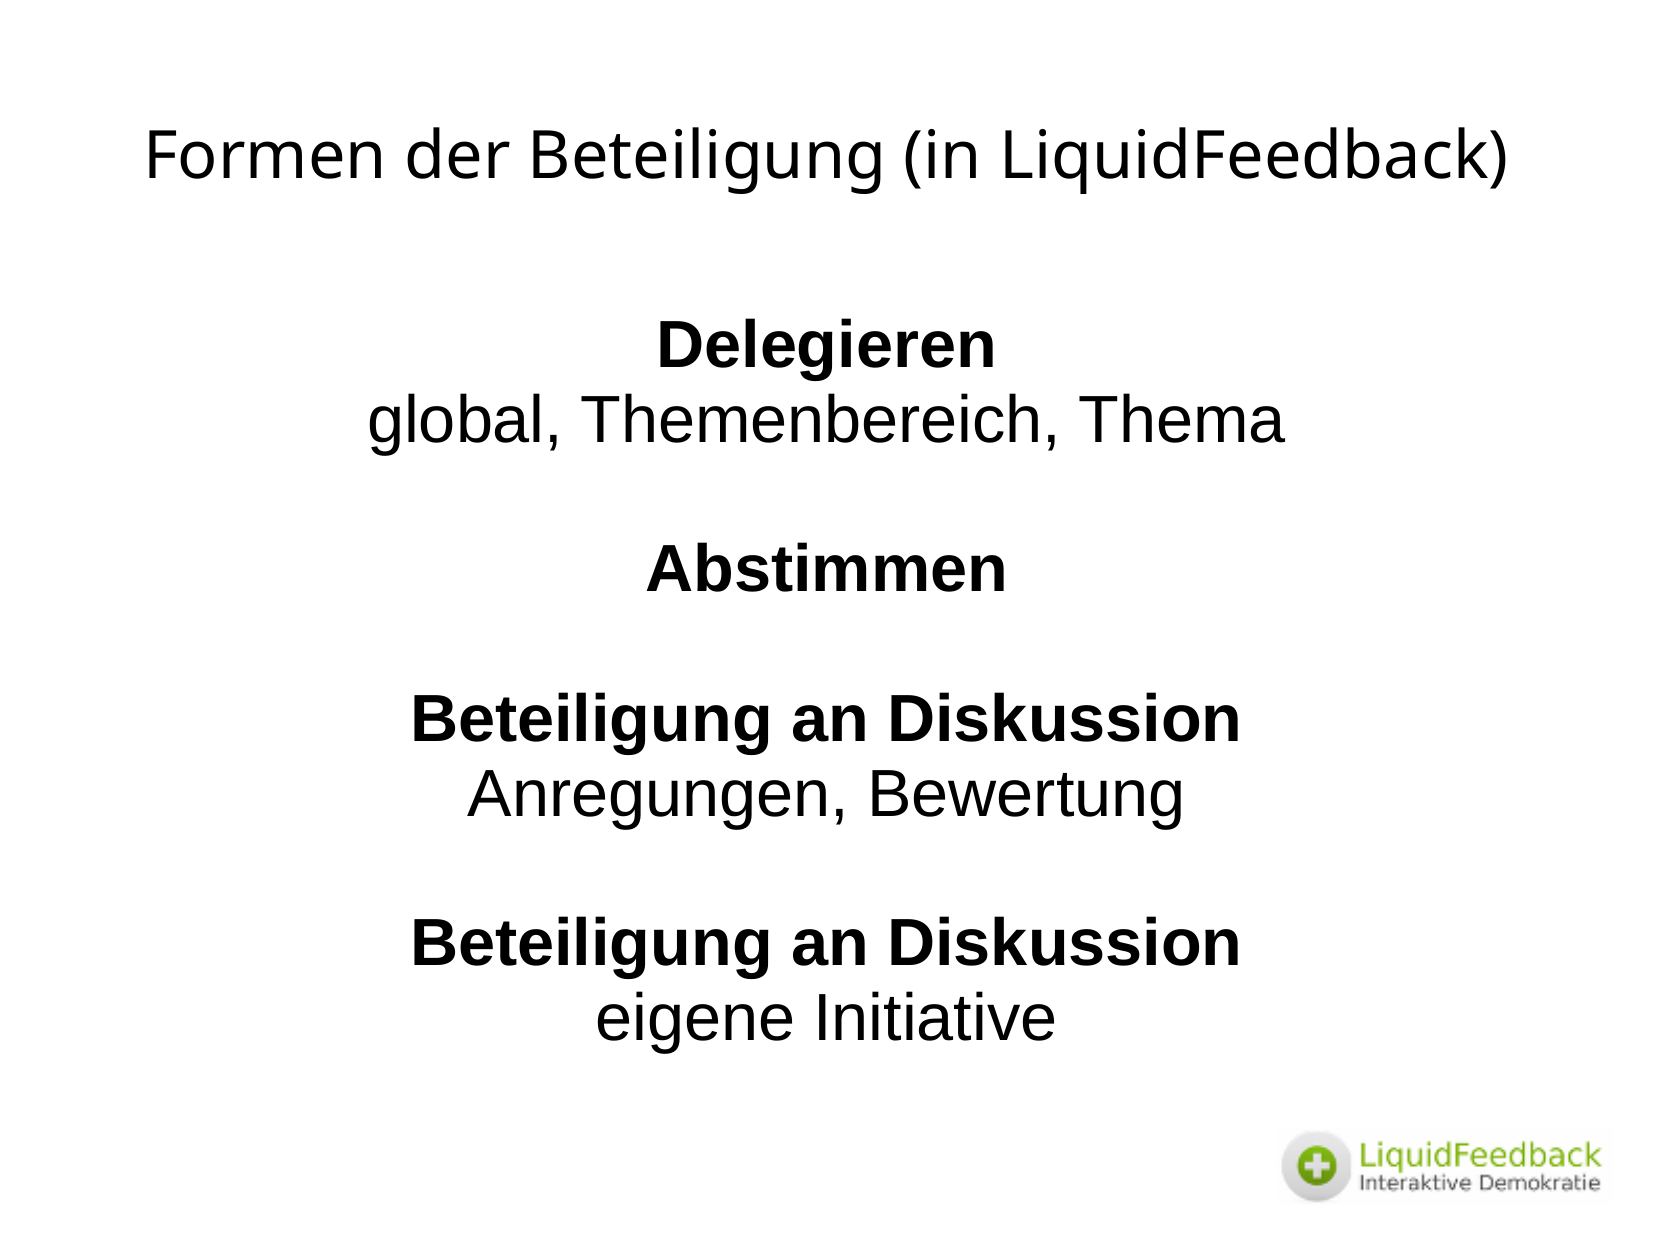

# Formen der Beteiligung (in LiquidFeedback)
Delegieren
global, Themenbereich, Thema
Abstimmen
Beteiligung an Diskussion
Anregungen, Bewertung
Beteiligung an Diskussion
eigene Initiative